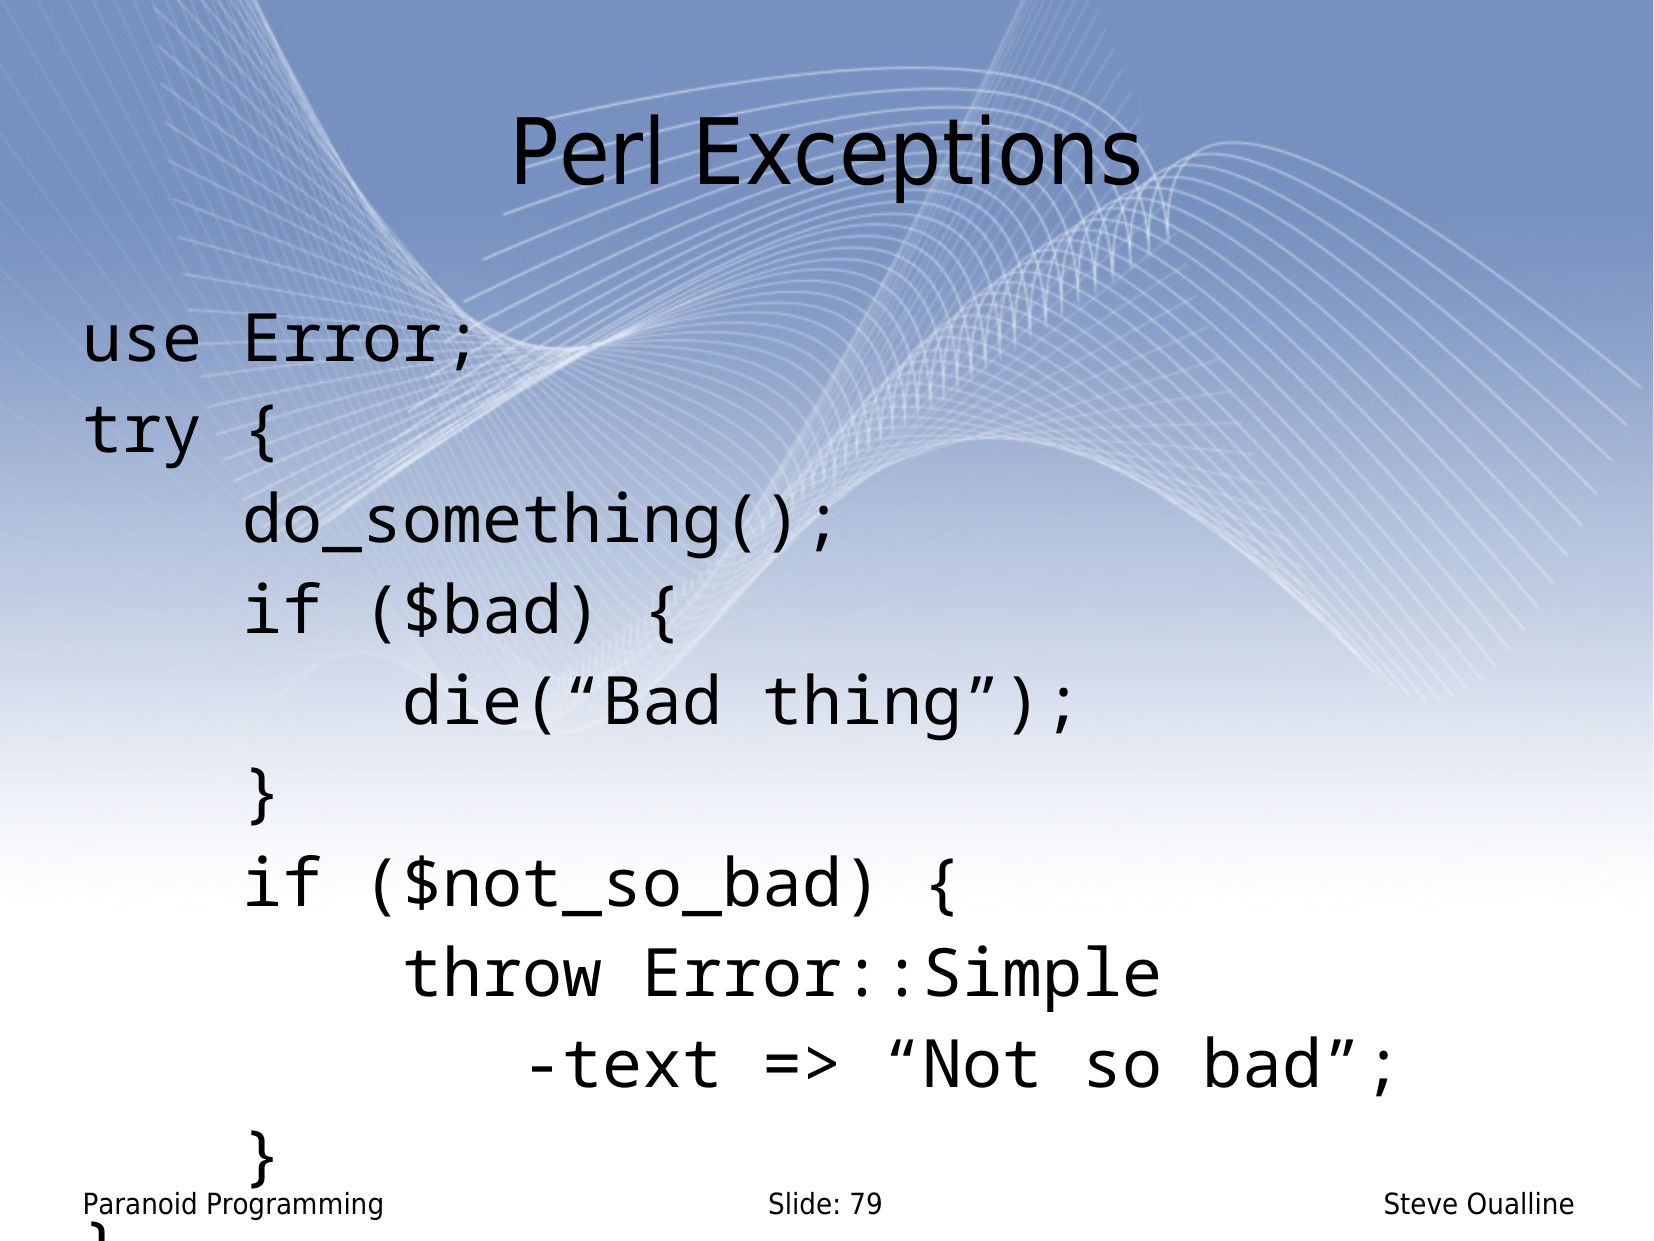

# Perl Exceptions
use Error;
try {
 do_something();
 if ($bad) {
 die(“Bad thing”);
 }
 if ($not_so_bad) {
 throw Error::Simple
 -text => “Not so bad”;
 }
}
Paranoid Programming
Steve Oualline
79